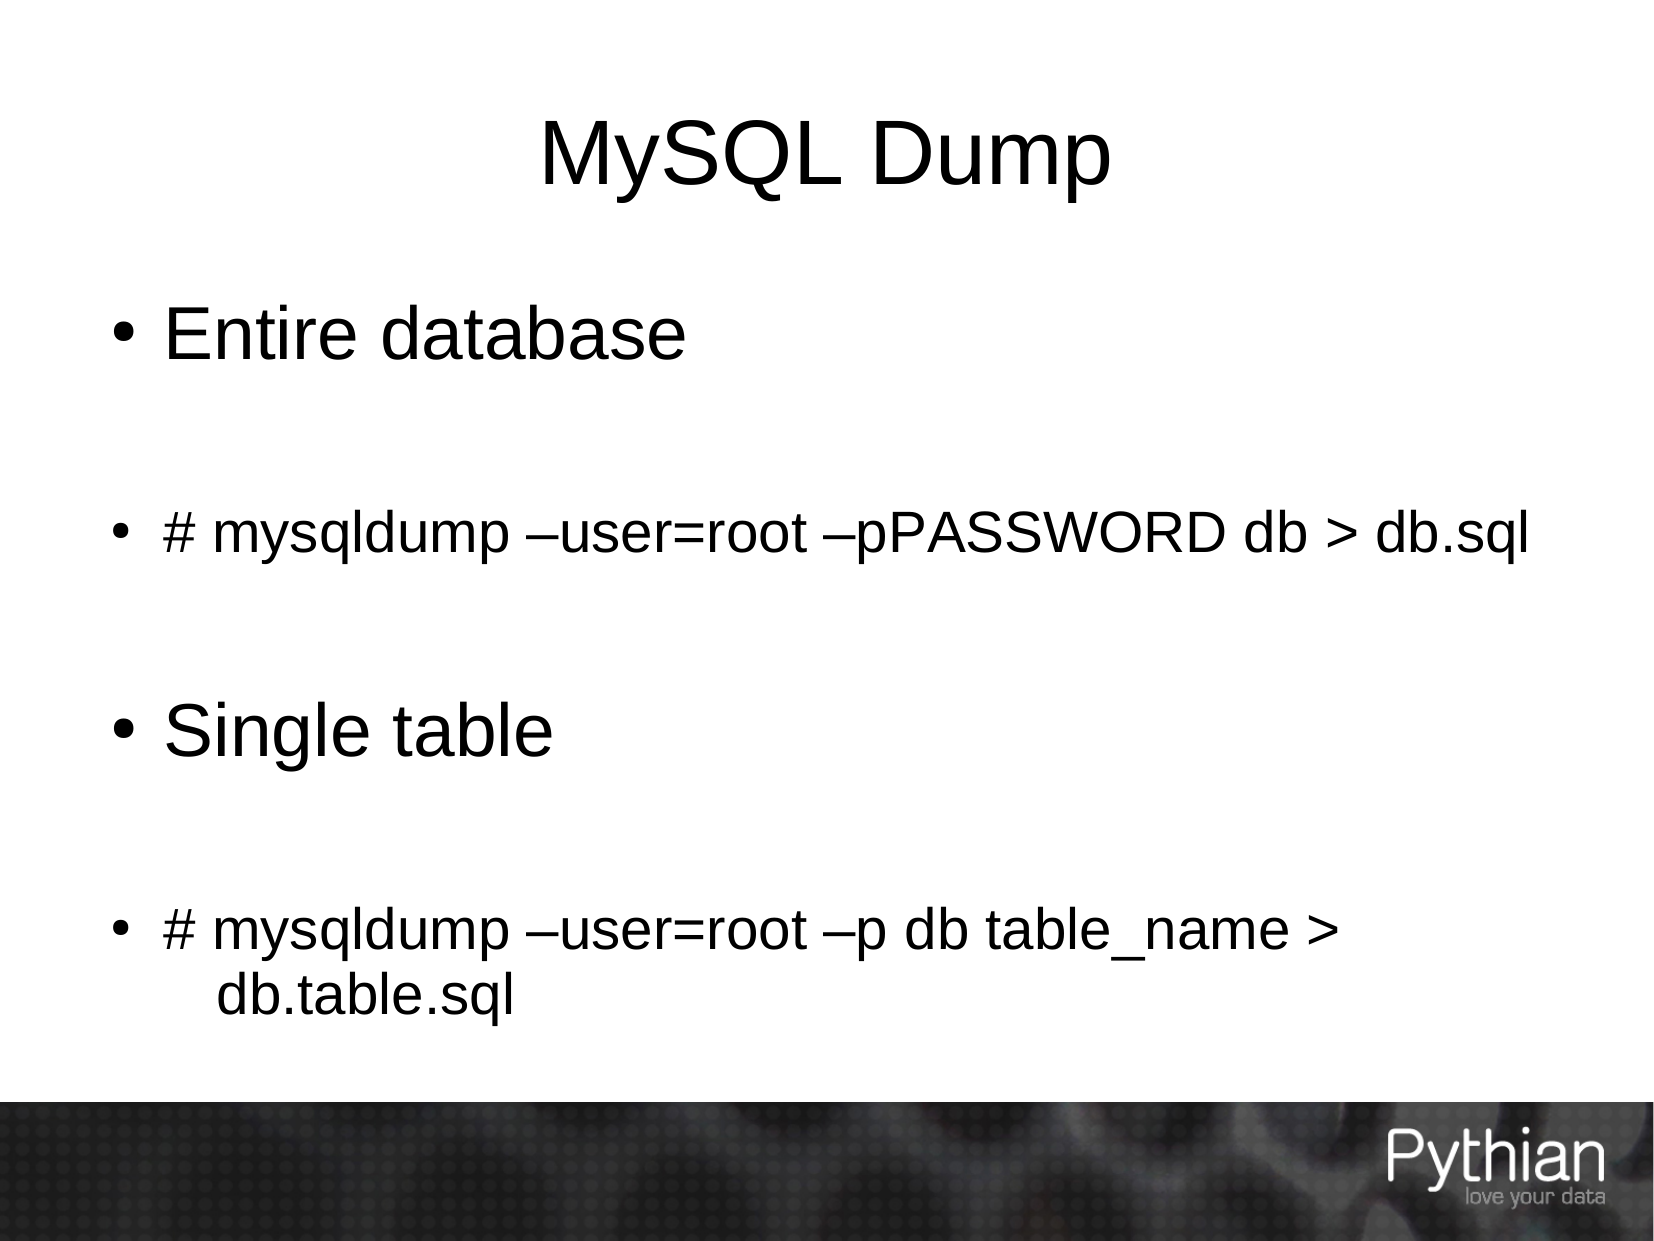

# MySQL Dump
Entire database
# mysqldump –user=root –pPASSWORD db > db.sql
Single table
# mysqldump –user=root –p db table_name > db.table.sql